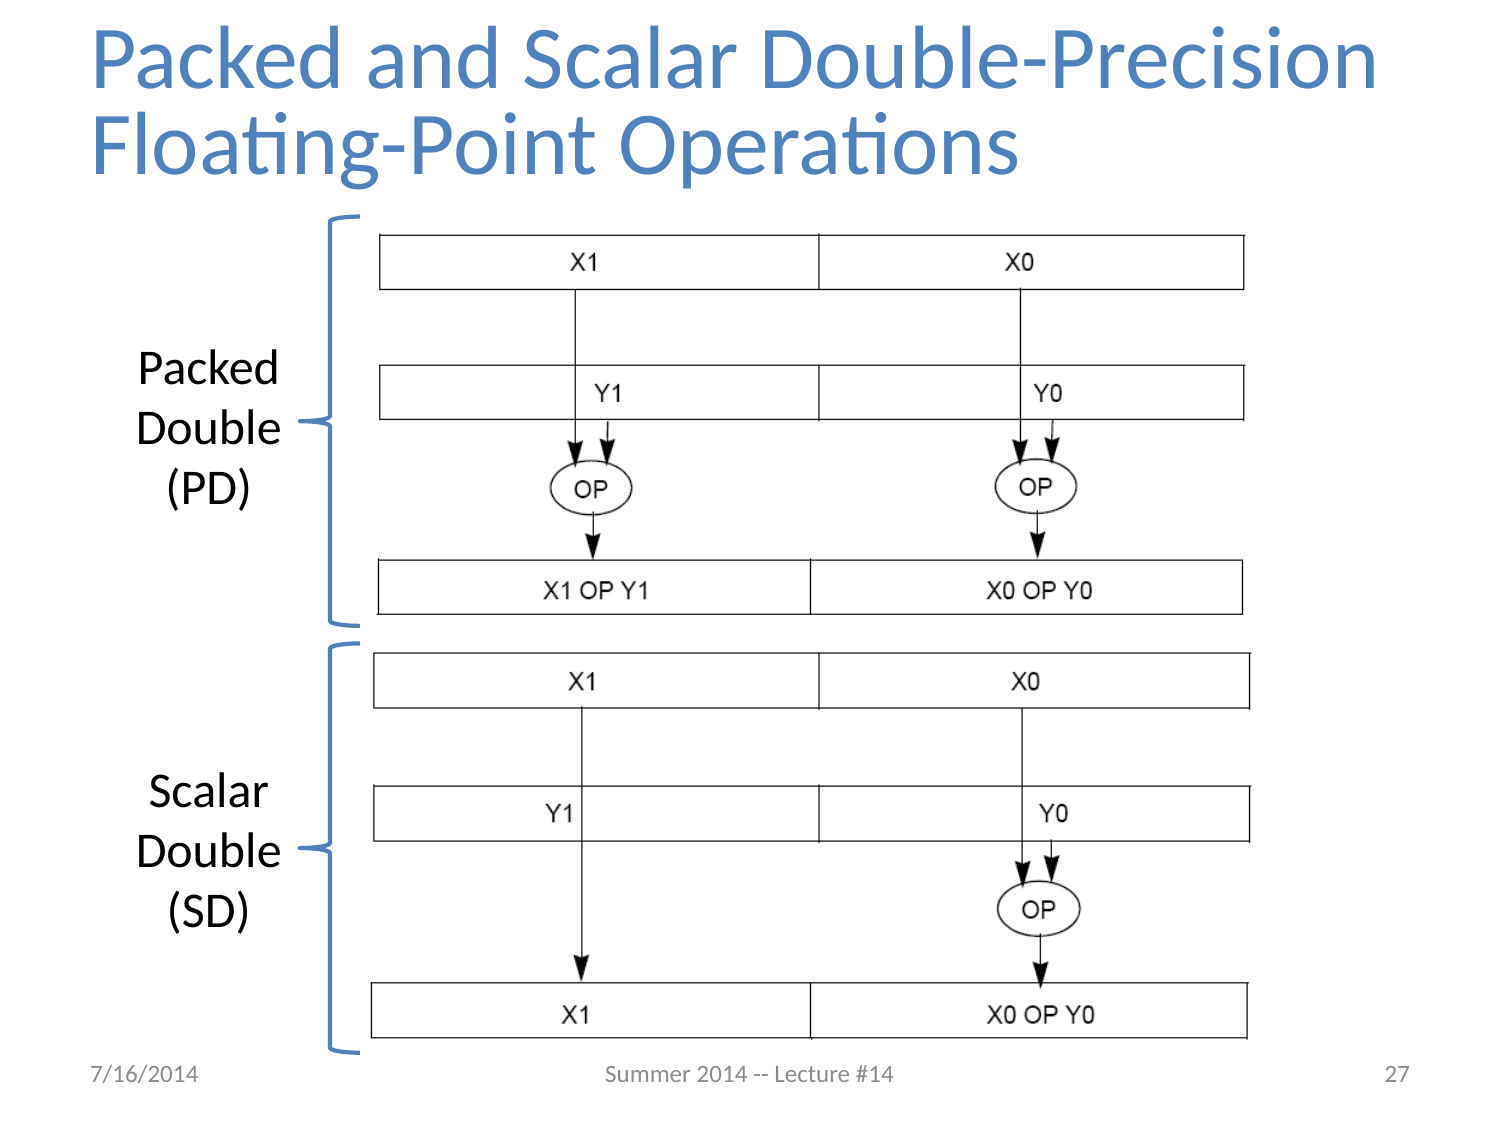

# Packed and Scalar Double-Precision Floating-Point Operations
Packed
Double
(PD)
Scalar
Double
(SD)
7/16/2014
Summer 2014 -- Lecture #14